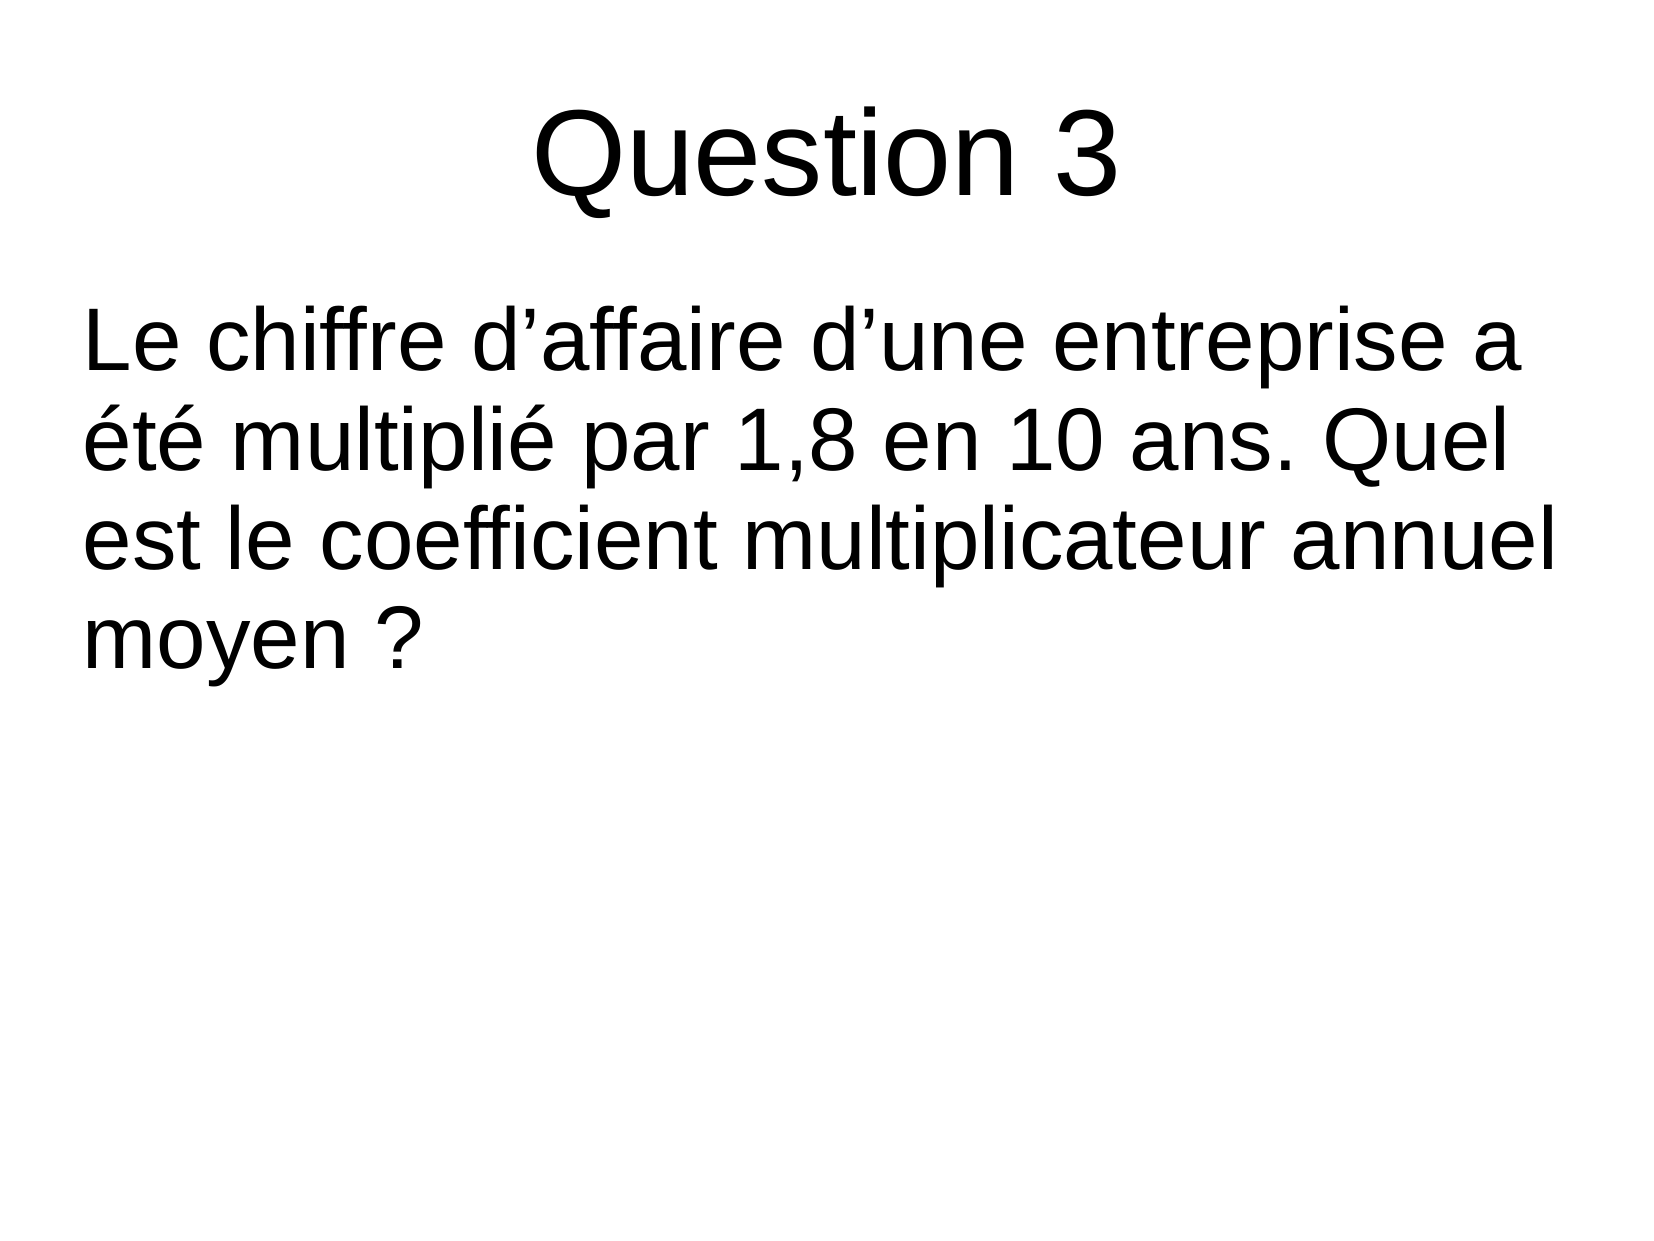

# Question 3
Le chiffre d’affaire d’une entreprise a été multiplié par 1,8 en 10 ans. Quel est le coefficient multiplicateur annuel moyen ?